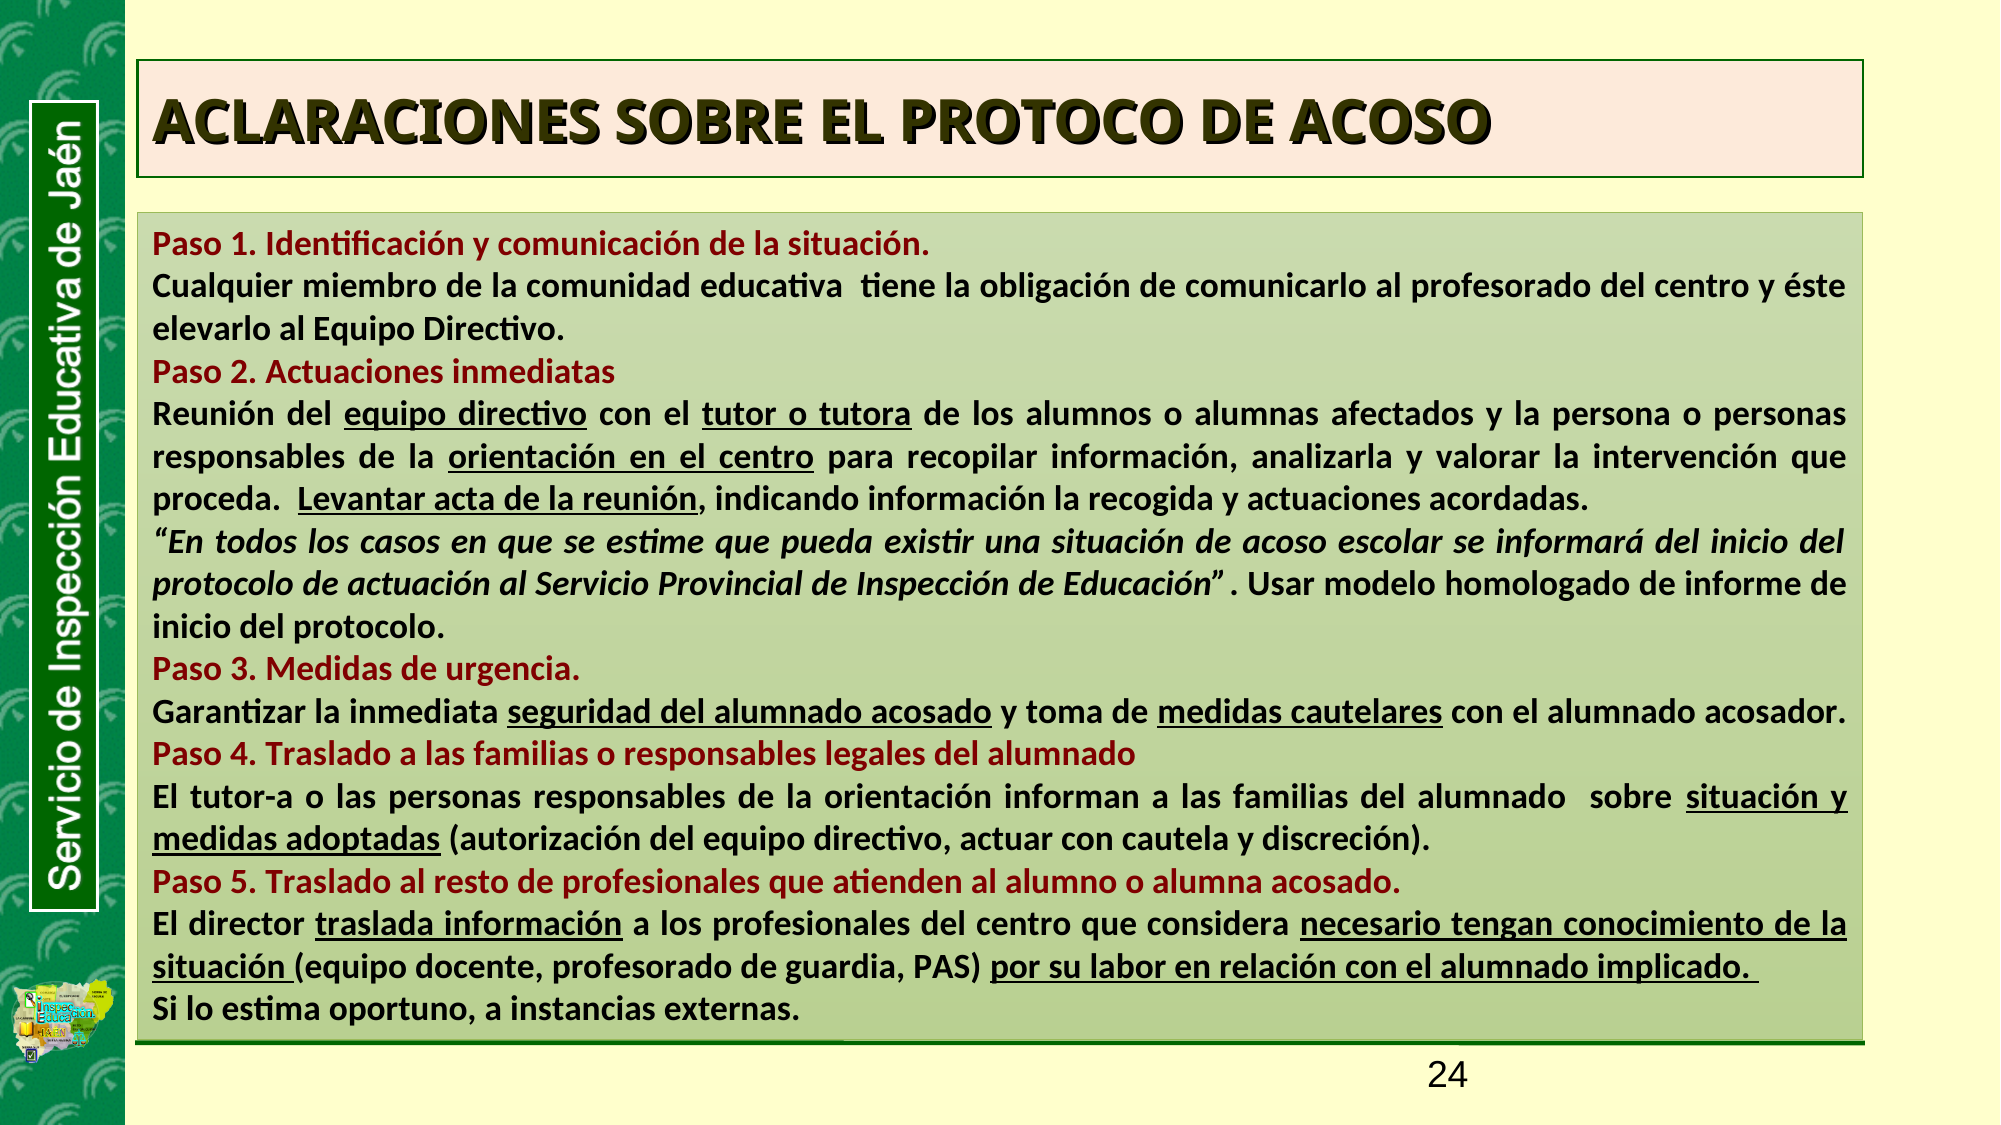

ACLARACIONES SOBRE EL PROTOCO DE ACOSO
Paso 1. Identificación y comunicación de la situación.
Cualquier miembro de la comunidad educativa tiene la obligación de comunicarlo al profesorado del centro y éste elevarlo al Equipo Directivo.
Paso 2. Actuaciones inmediatas
Reunión del equipo directivo con el tutor o tutora de los alumnos o alumnas afectados y la persona o personas responsables de la orientación en el centro para recopilar información, analizarla y valorar la intervención que proceda. Levantar acta de la reunión, indicando información la recogida y actuaciones acordadas.
“En todos los casos en que se estime que pueda existir una situación de acoso escolar se informará del inicio del protocolo de actuación al Servicio Provincial de Inspección de Educación”. Usar modelo homologado de informe de inicio del protocolo.
Paso 3. Medidas de urgencia.
Garantizar la inmediata seguridad del alumnado acosado y toma de medidas cautelares con el alumnado acosador.
Paso 4. Traslado a las familias o responsables legales del alumnado
El tutor-a o las personas responsables de la orientación informan a las familias del alumnado sobre situación y medidas adoptadas (autorización del equipo directivo, actuar con cautela y discreción).
Paso 5. Traslado al resto de profesionales que atienden al alumno o alumna acosado.
El director traslada información a los profesionales del centro que considera necesario tengan conocimiento de la situación (equipo docente, profesorado de guardia, PAS) por su labor en relación con el alumnado implicado.
Si lo estima oportuno, a instancias externas.